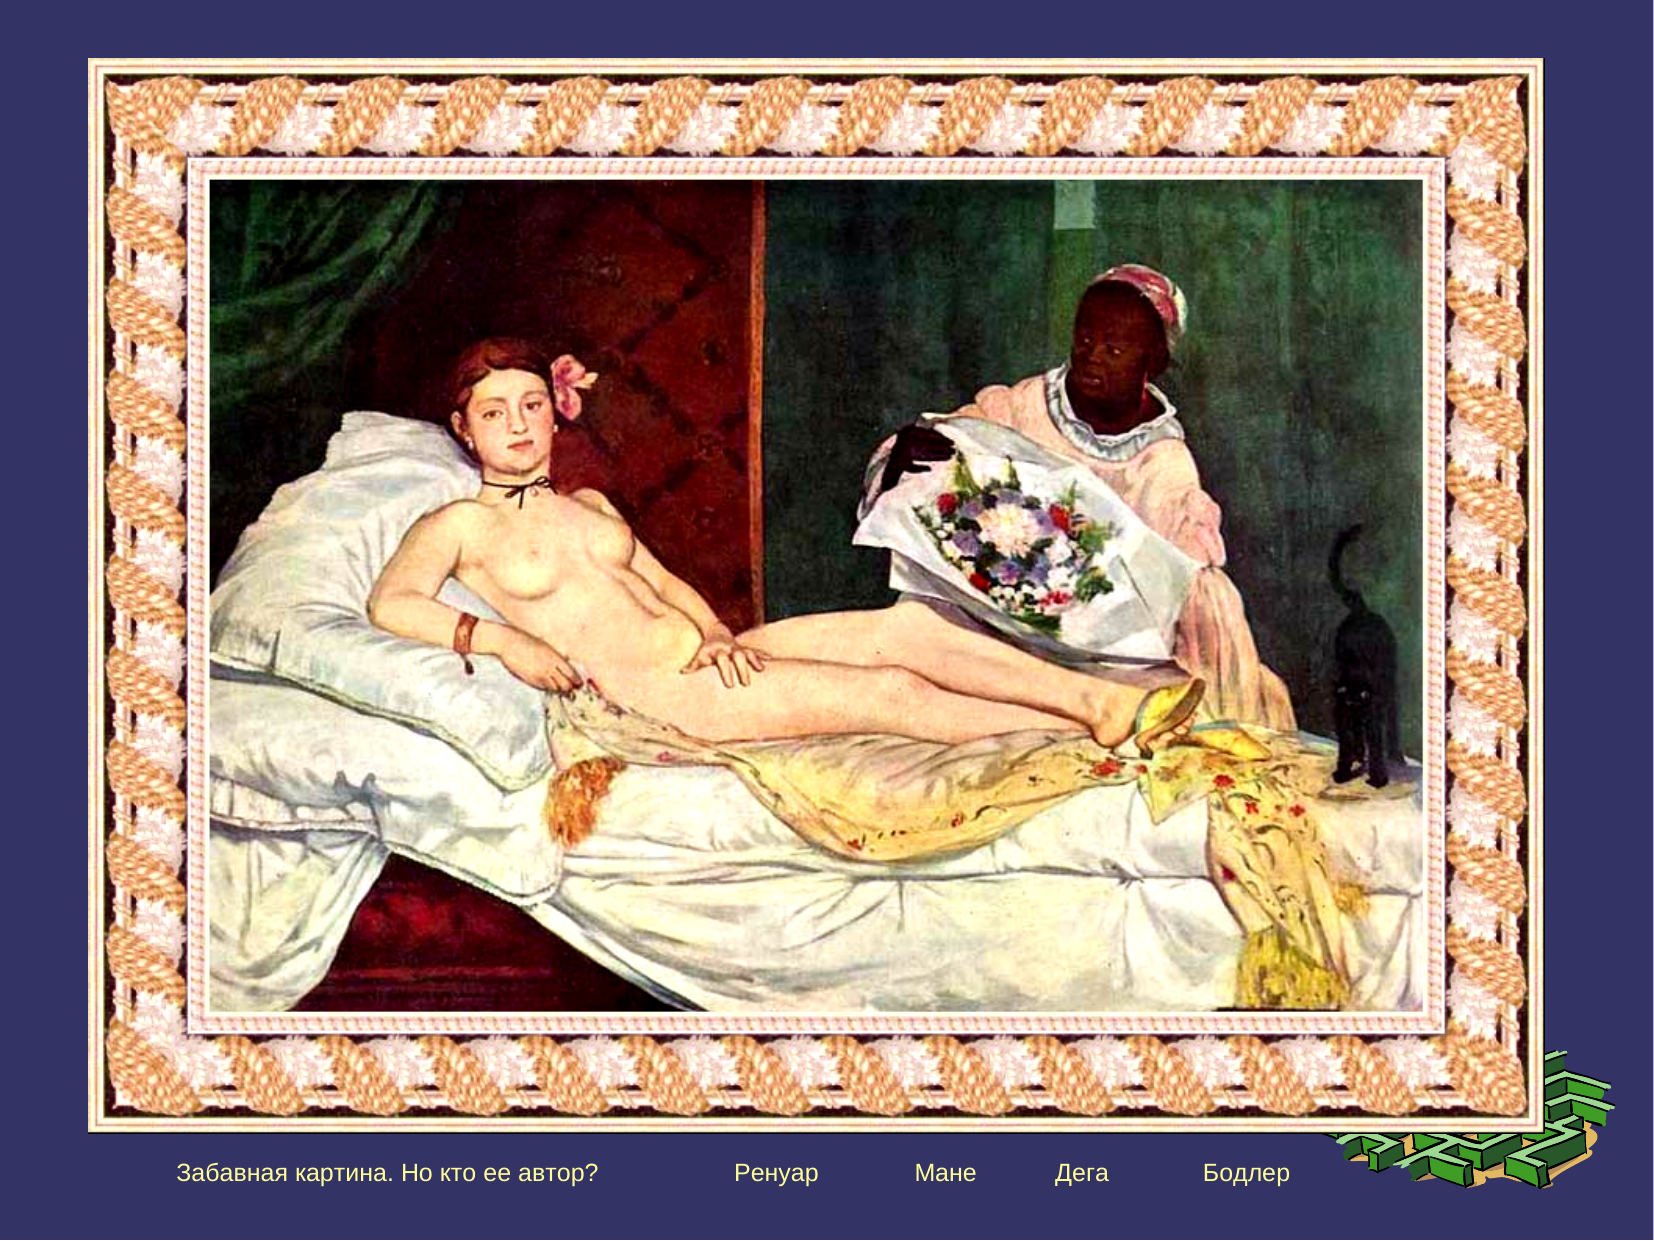

Забавная картина. Но кто ее автор?
 Ренуар
 Мане
 Дега
 Бодлер